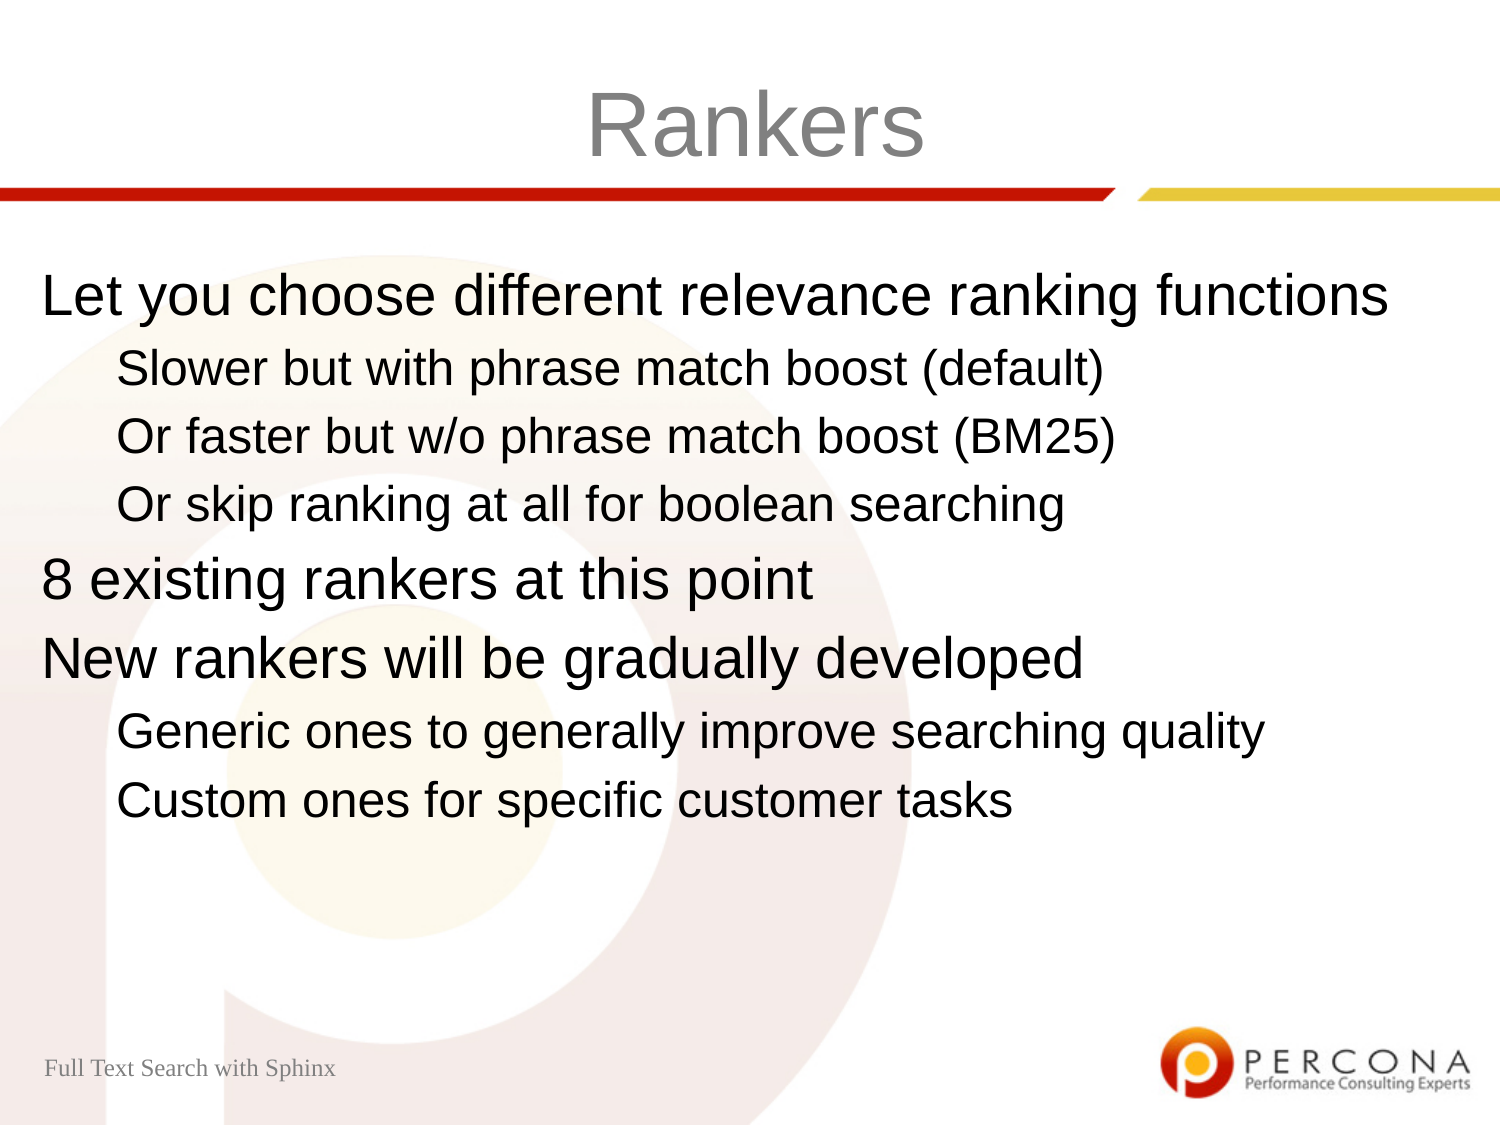

# Rankers
Let you choose different relevance ranking functions
Slower but with phrase match boost (default)
Or faster but w/o phrase match boost (BM25)
Or skip ranking at all for boolean searching
8 existing rankers at this point
New rankers will be gradually developed
Generic ones to generally improve searching quality
Custom ones for specific customer tasks